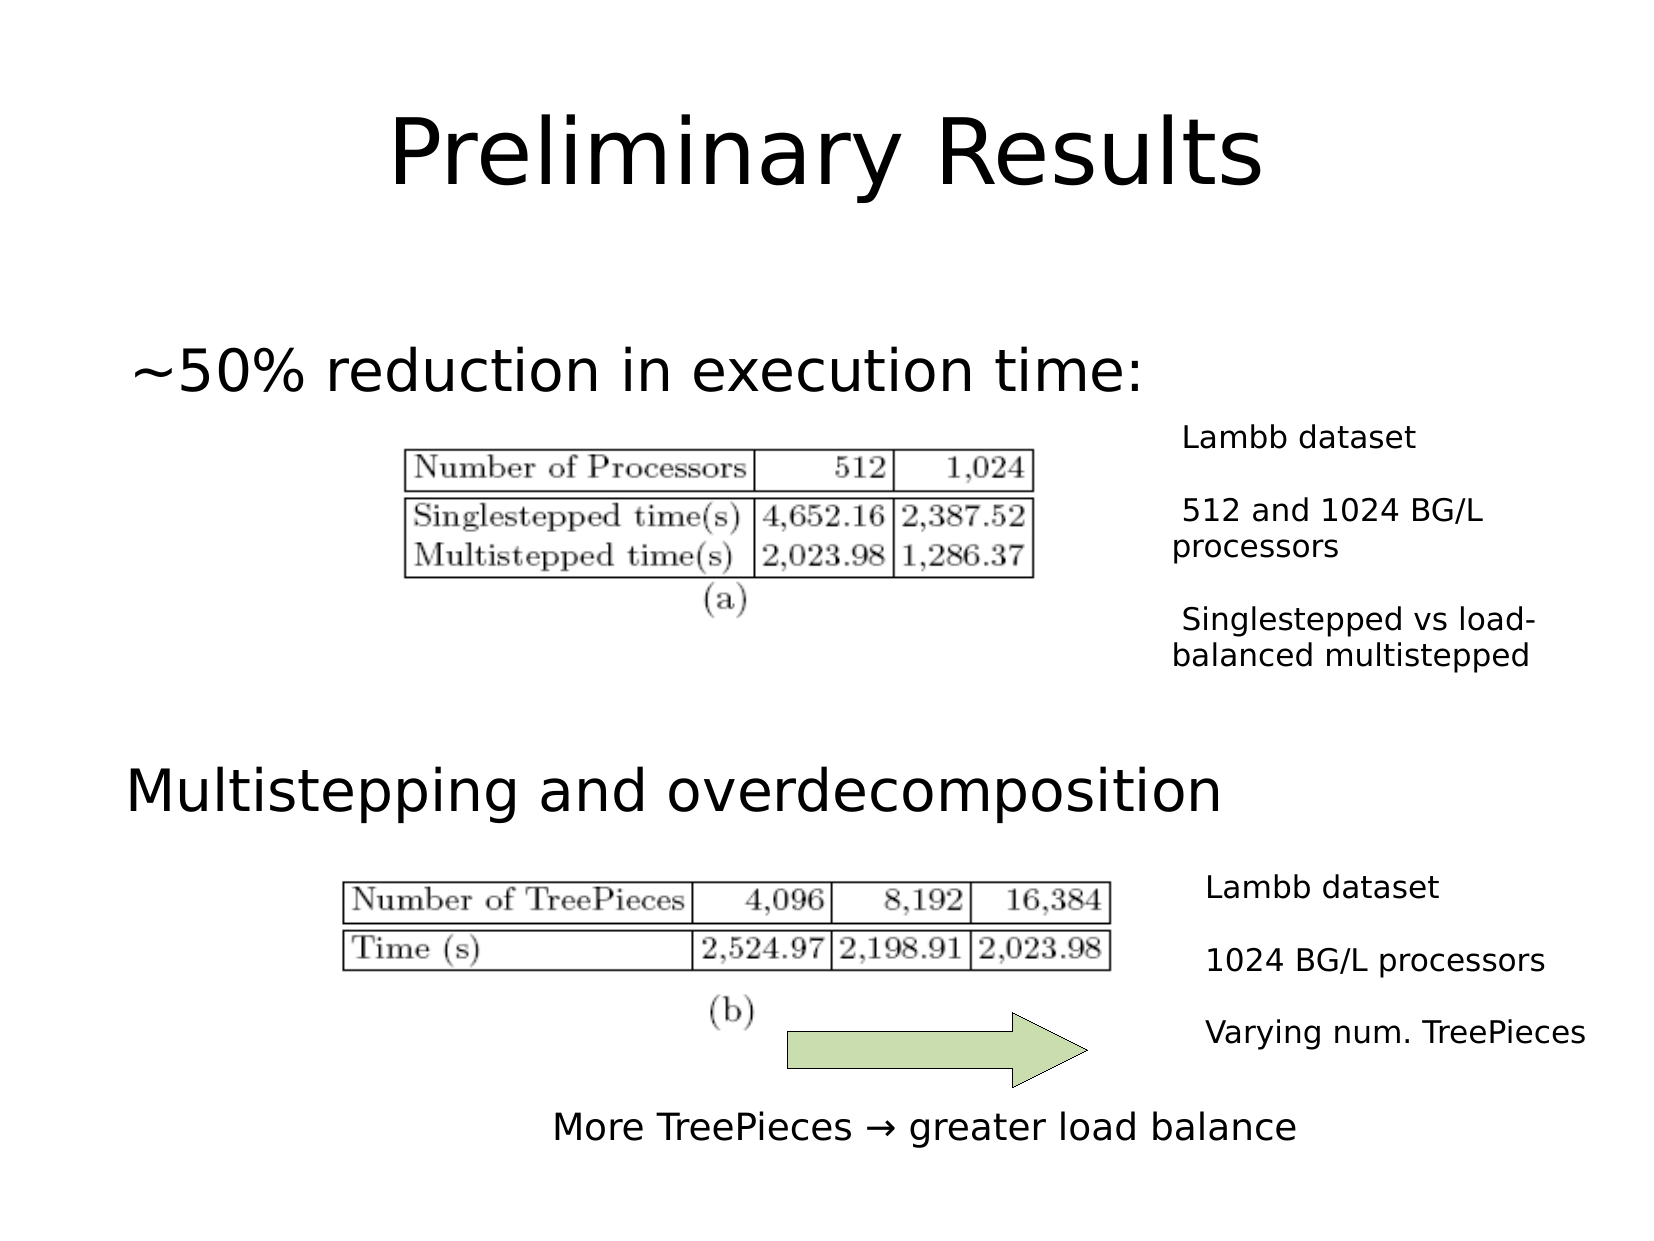

# Preliminary Results
 ~50% reduction in execution time:
 Lambb dataset
 512 and 1024 BG/L processors
 Singlestepped vs load-balanced multistepped
 Multistepping and overdecomposition
 Lambb dataset
 1024 BG/L processors
 Varying num. TreePieces
More TreePieces → greater load balance